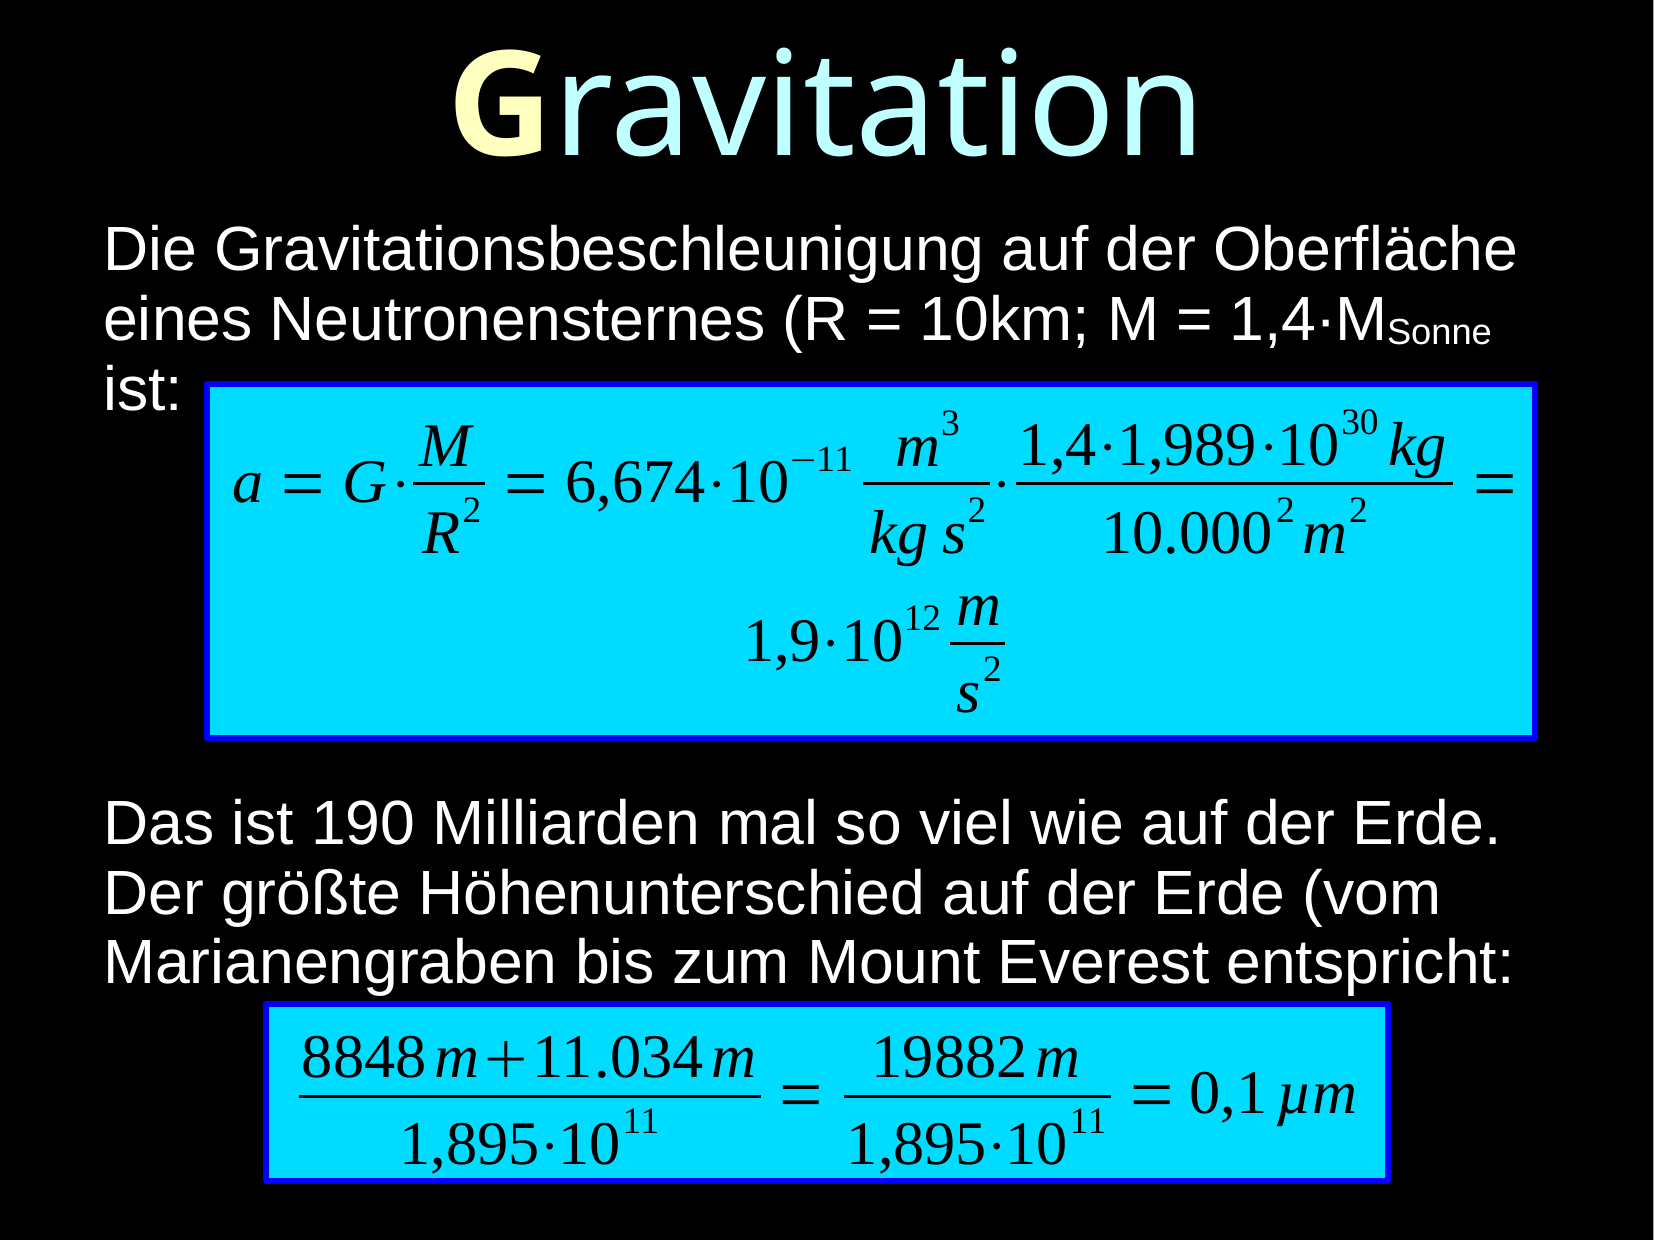

# Gravitation
Die Gravitationsbeschleunigung auf der Oberfläche eines Neutronensternes (R = 10km; M = 1,4∙MSonne ist:
Das ist 190 Milliarden mal so viel wie auf der Erde.
Der größte Höhenunterschied auf der Erde (vom Marianengraben bis zum Mount Everest entspricht: